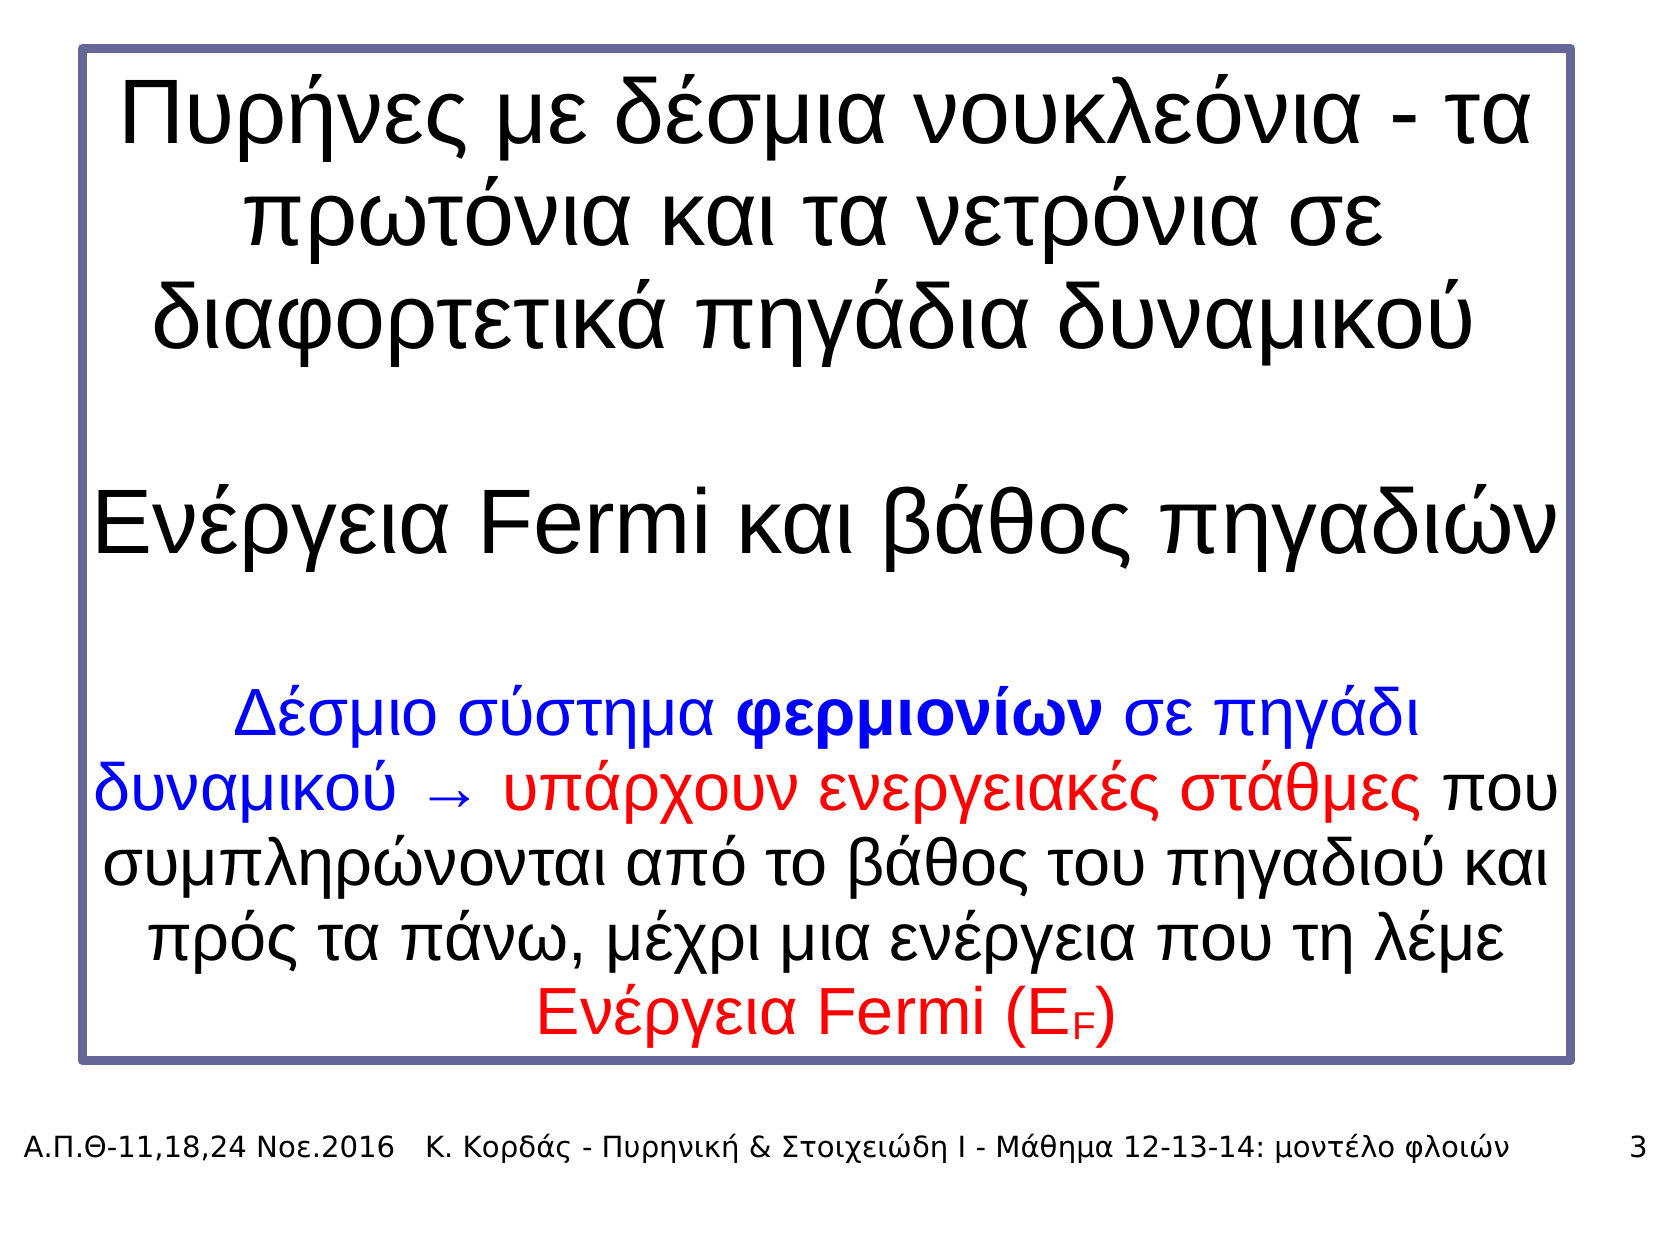

# Πυρήνες με δέσμια νουκλεόνια - τα πρωτόνια και τα νετρόνια σε διαφορτετικά πηγάδια δυναμικού Ενέργεια Fermi και βάθος πηγαδιών Δέσμιο σύστημα φερμιονίων σε πηγάδι δυναμικού → υπάρχουν ενεργειακές στάθμες που συμπληρώνονται από το βάθος του πηγαδιού και πρός τα πάνω, μέχρι μια ενέργεια που τη λέμε Ενέργεια Fermi (ΕF)
Α.Π.Θ-11,18,24 Νοε.2016
Κ. Κορδάς - Πυρηνική & Στοιχειώδη Ι - Μάθημα 12-13-14: μοντέλο φλοιών
3